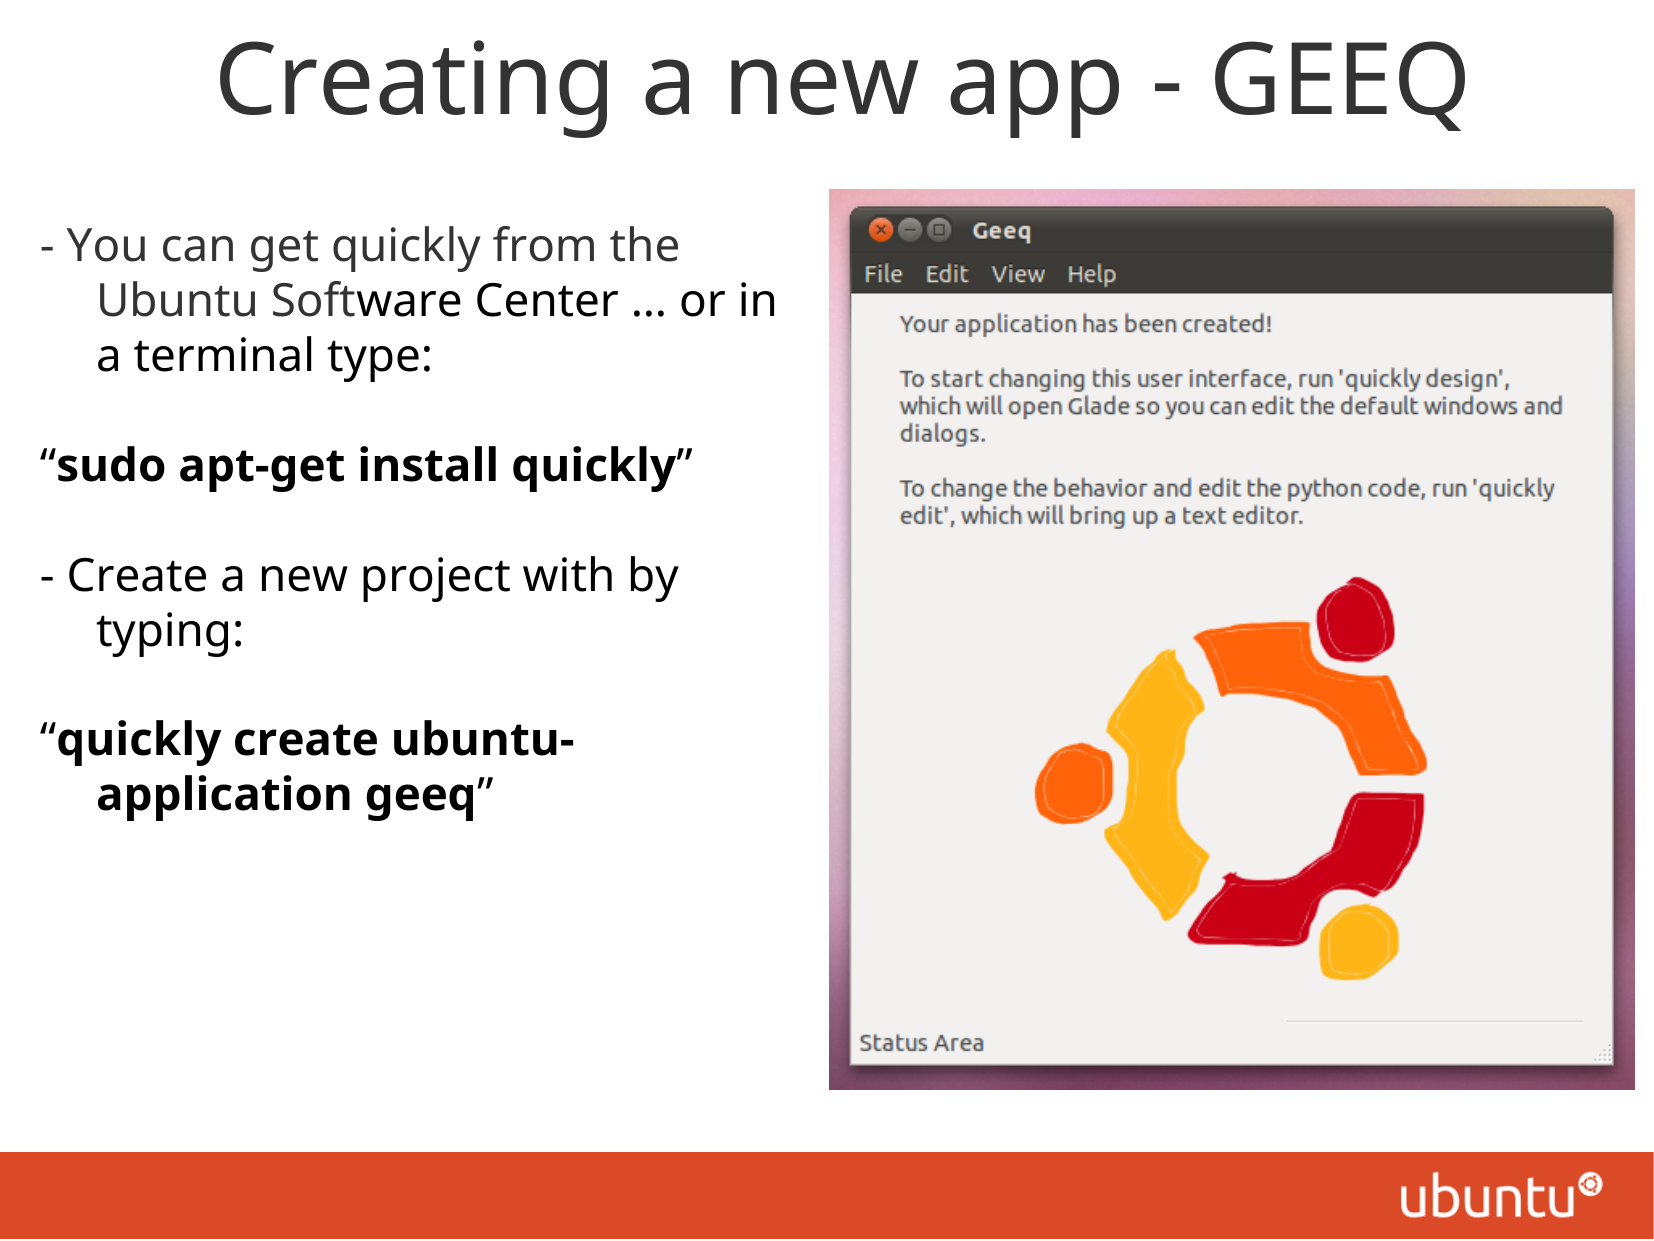

# Creating a new app - GEEQ
- You can get quickly from the Ubuntu Software Center … or in a terminal type:
“sudo apt-get install quickly”
- Create a new project with by typing:
“quickly create ubuntu-application geeq”